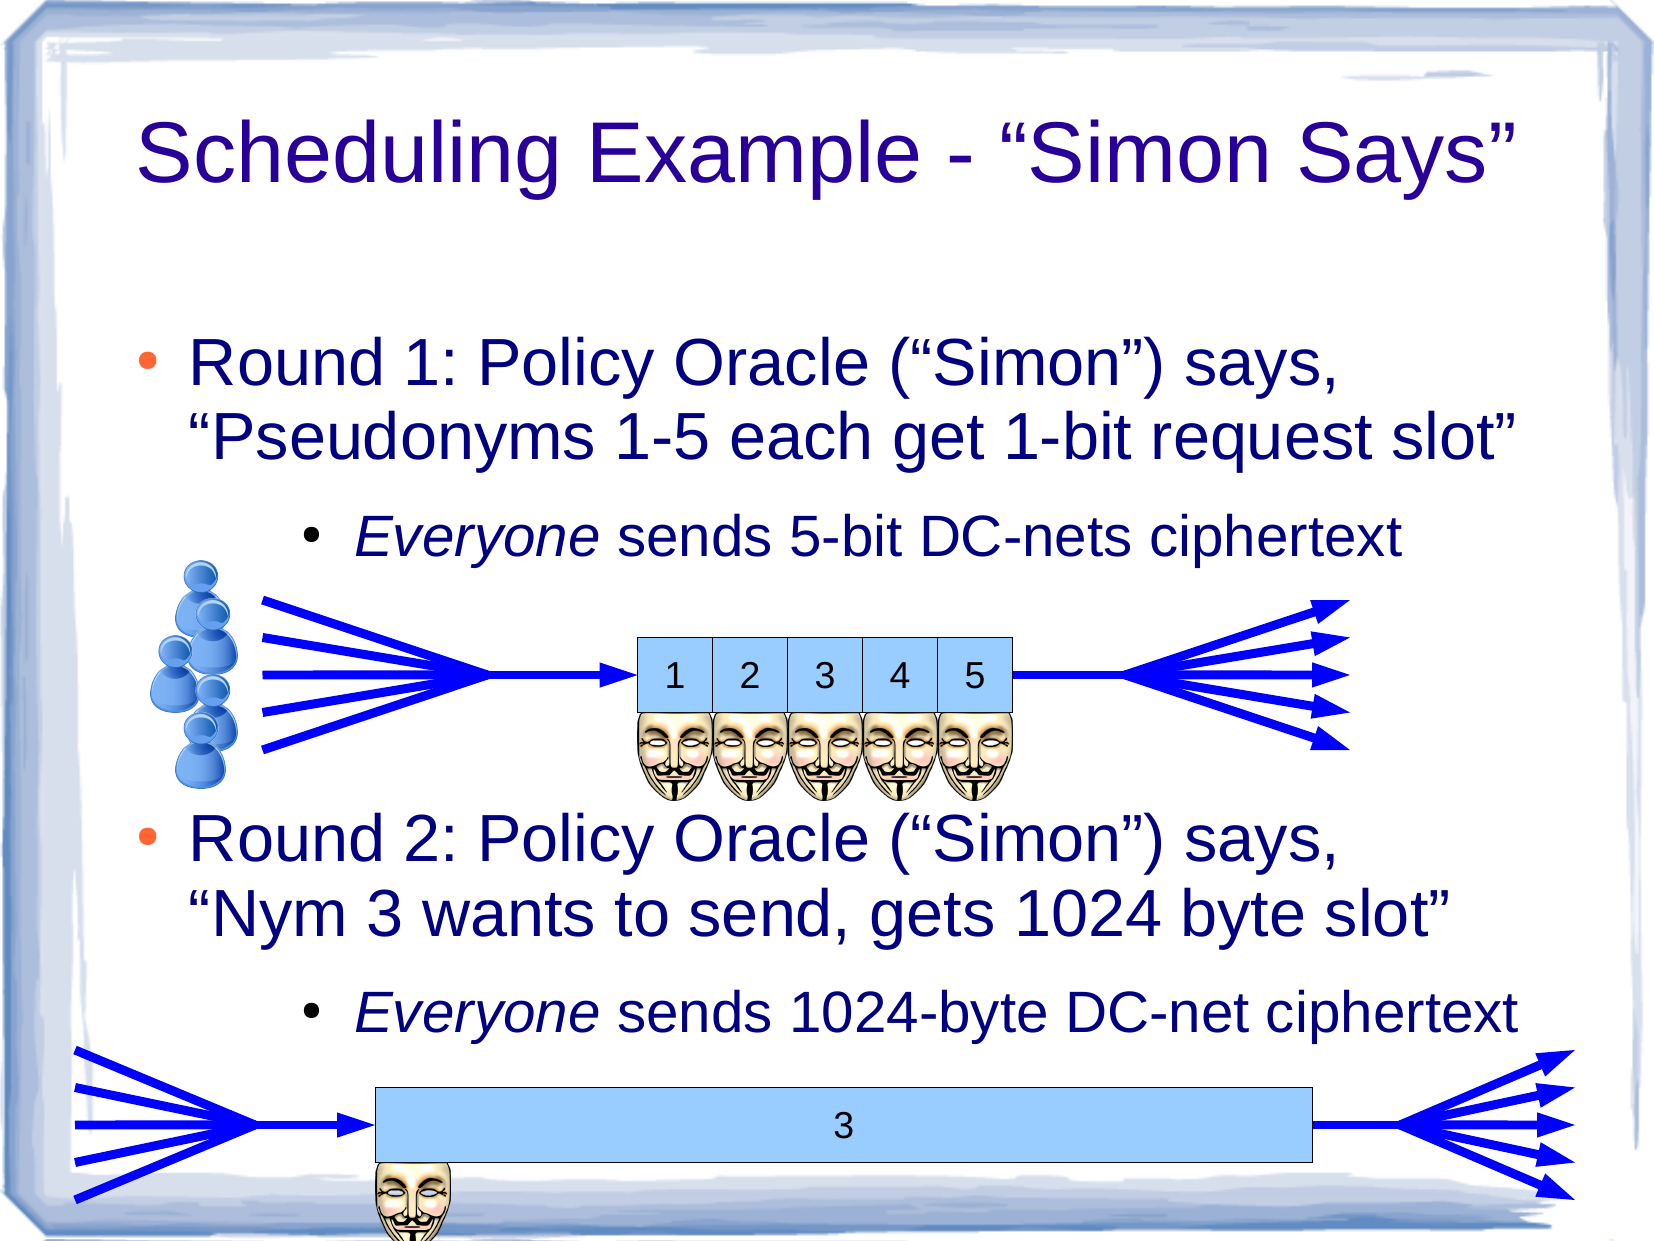

# Scheduling Example - “Simon Says”
Round 1: Policy Oracle (“Simon”) says,
“Pseudonyms 1-5 each get 1-bit request slot”
Everyone sends 5-bit DC-nets ciphertext
Round 2: Policy Oracle (“Simon”) says,
“Nym 3 wants to send, gets 1024 byte slot”
Everyone sends 1024-byte DC-net ciphertext
1
2
3
4
5
3